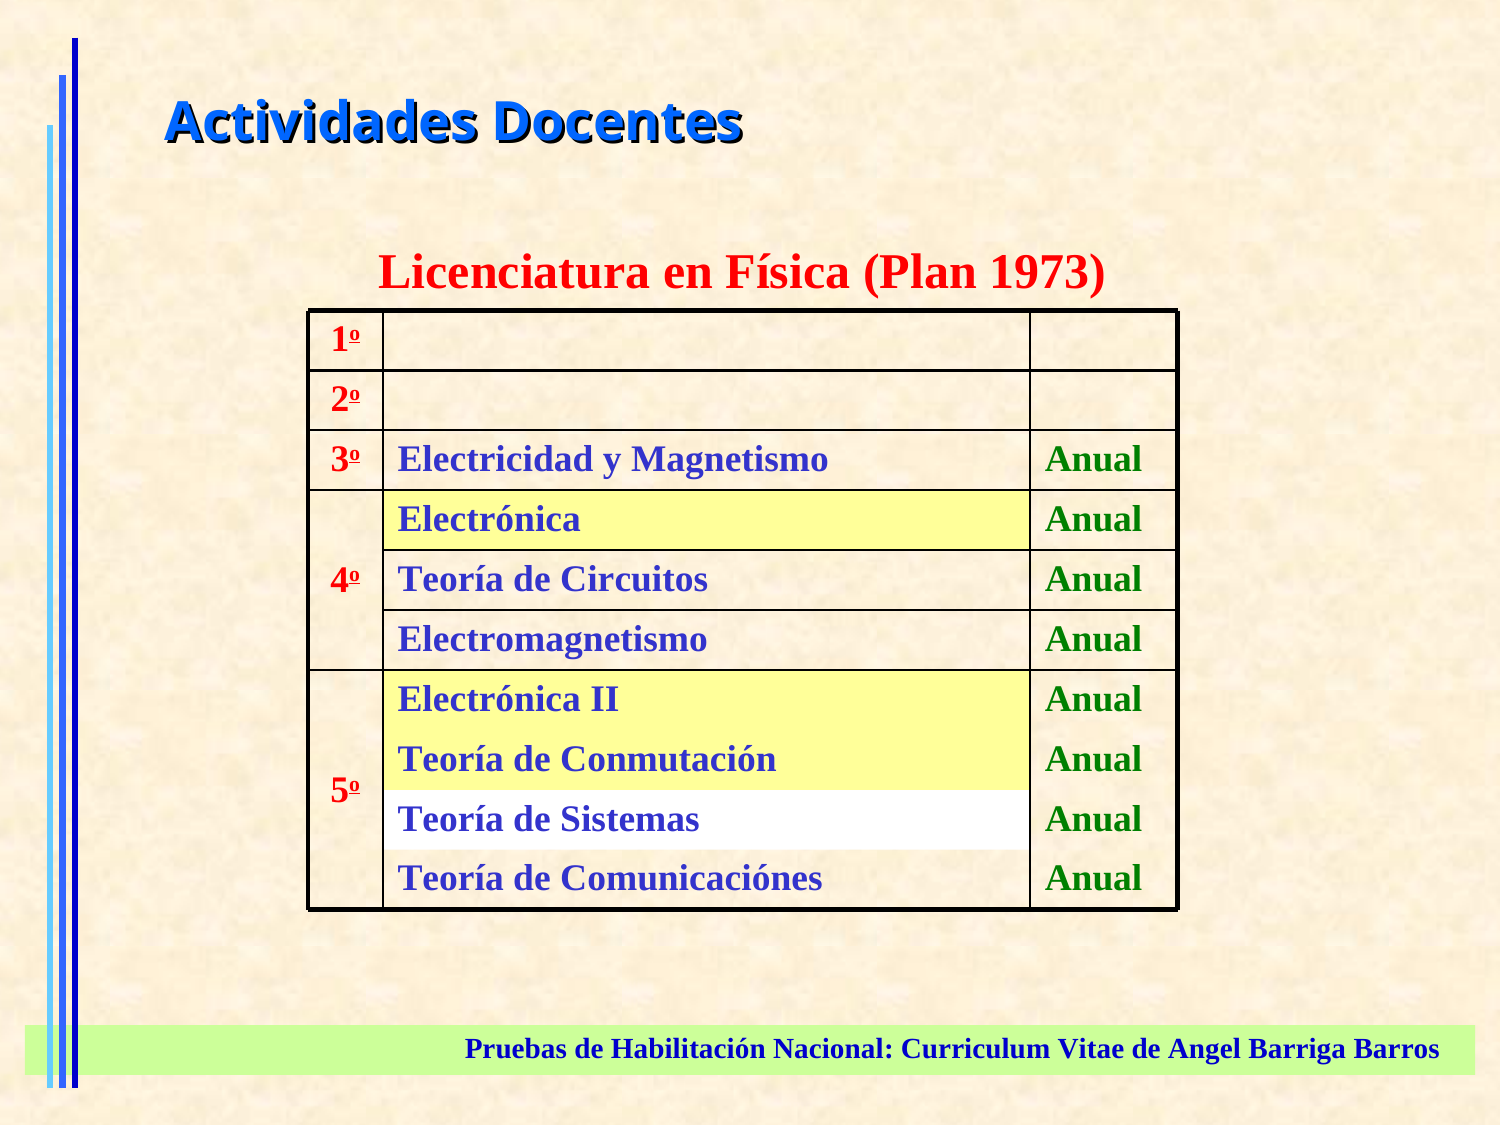

Actividades Docentes
Licenciatura en Física (Plan 1973)
1o
2o
3o
Electricidad y Magnetismo
Anual
4o
Electrónica
Anual
Teoría de Circuitos
Anual
Electromagnetismo
Anual
5o
Electrónica II
Anual
Teoría de Conmutación
Anual
Teoría de Sistemas
Anual
Teoría de Comunicaciónes
Anual